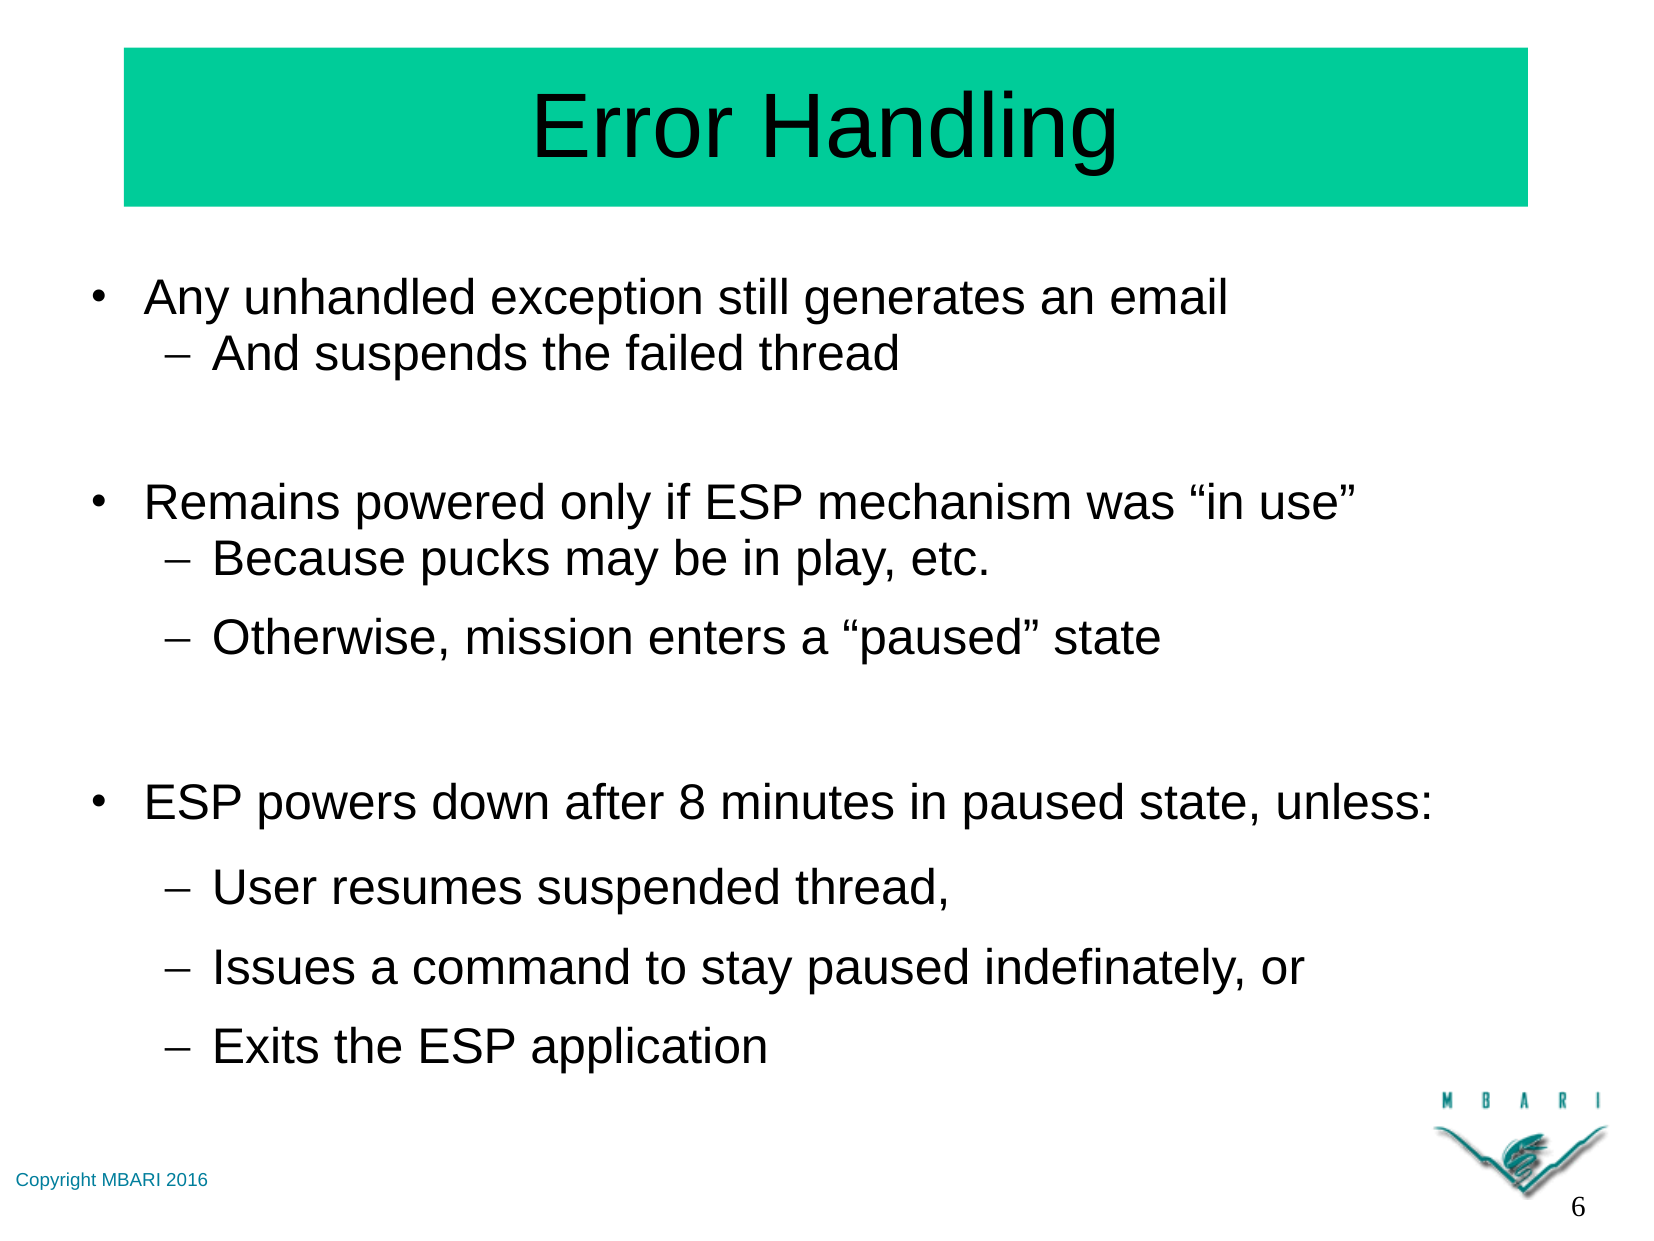

# Error Handling
Any unhandled exception still generates an email
And suspends the failed thread
Remains powered only if ESP mechanism was “in use”
Because pucks may be in play, etc.
Otherwise, mission enters a “paused” state
ESP powers down after 8 minutes in paused state, unless:
User resumes suspended thread,
Issues a command to stay paused indefinately, or
Exits the ESP application